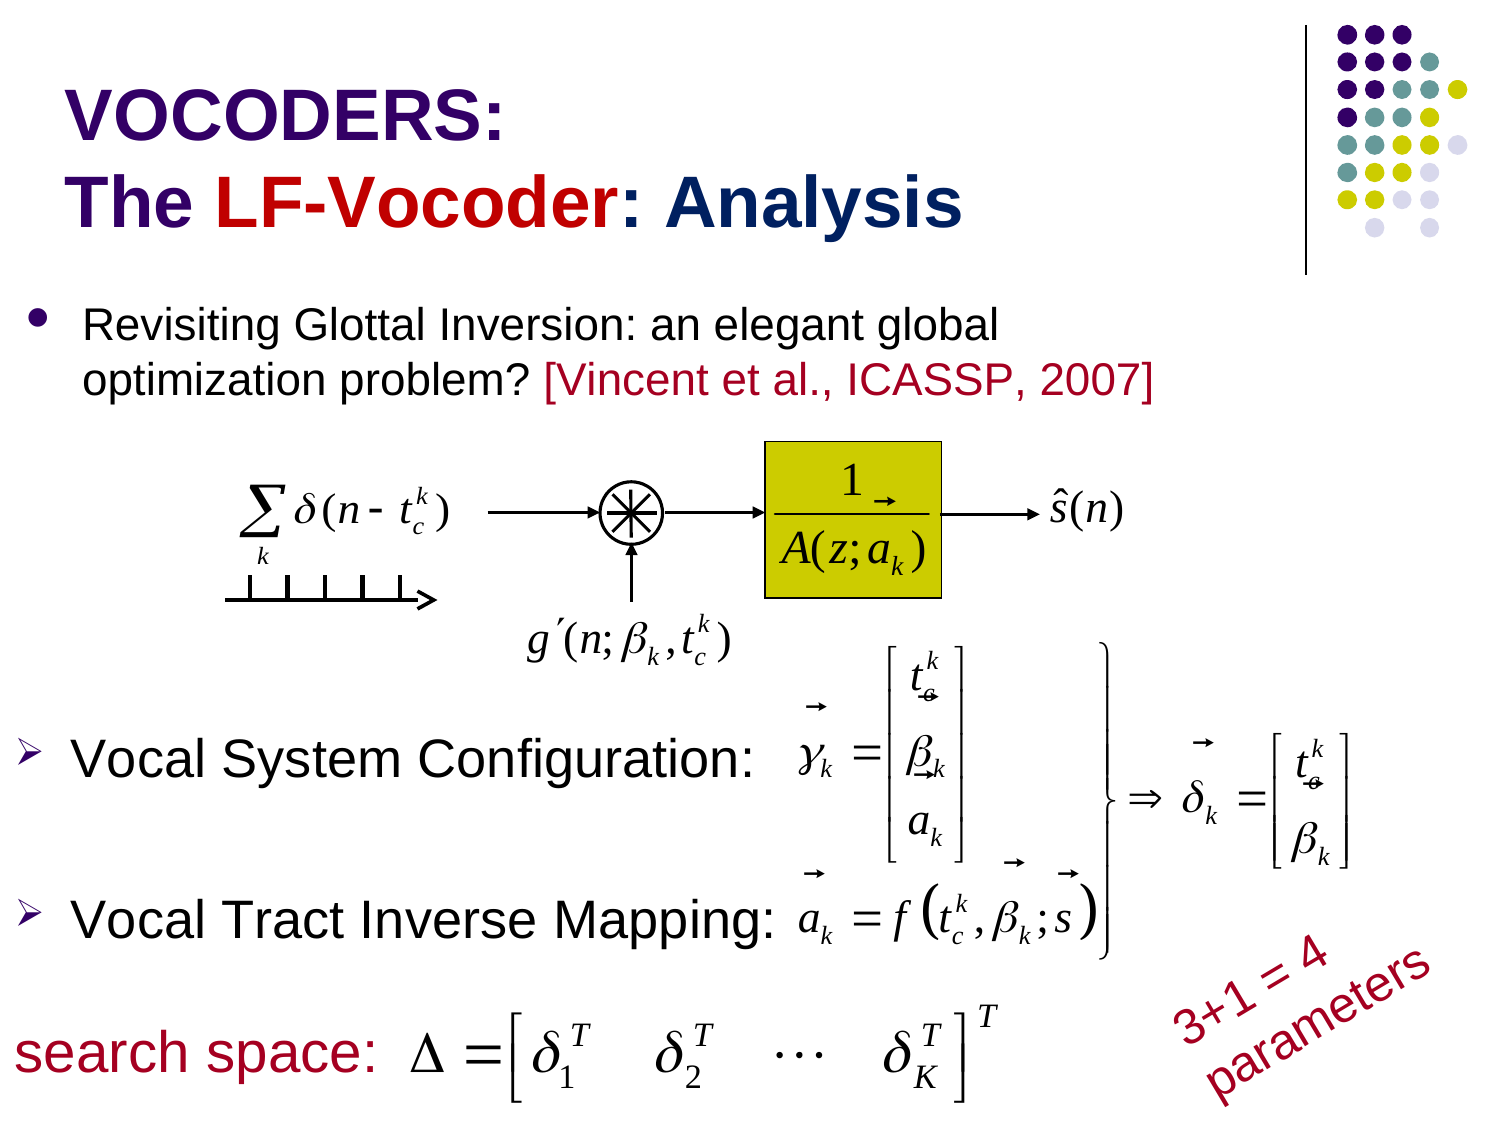

VOCODERS:
The LF-Vocoder: Analysis
# Revisiting Glottal Inversion: an elegant global optimization problem? [Vincent et al., ICASSP, 2007]
Vocal System Configuration:
Vocal Tract Inverse Mapping:
3+1 = 4 parameters
search space: